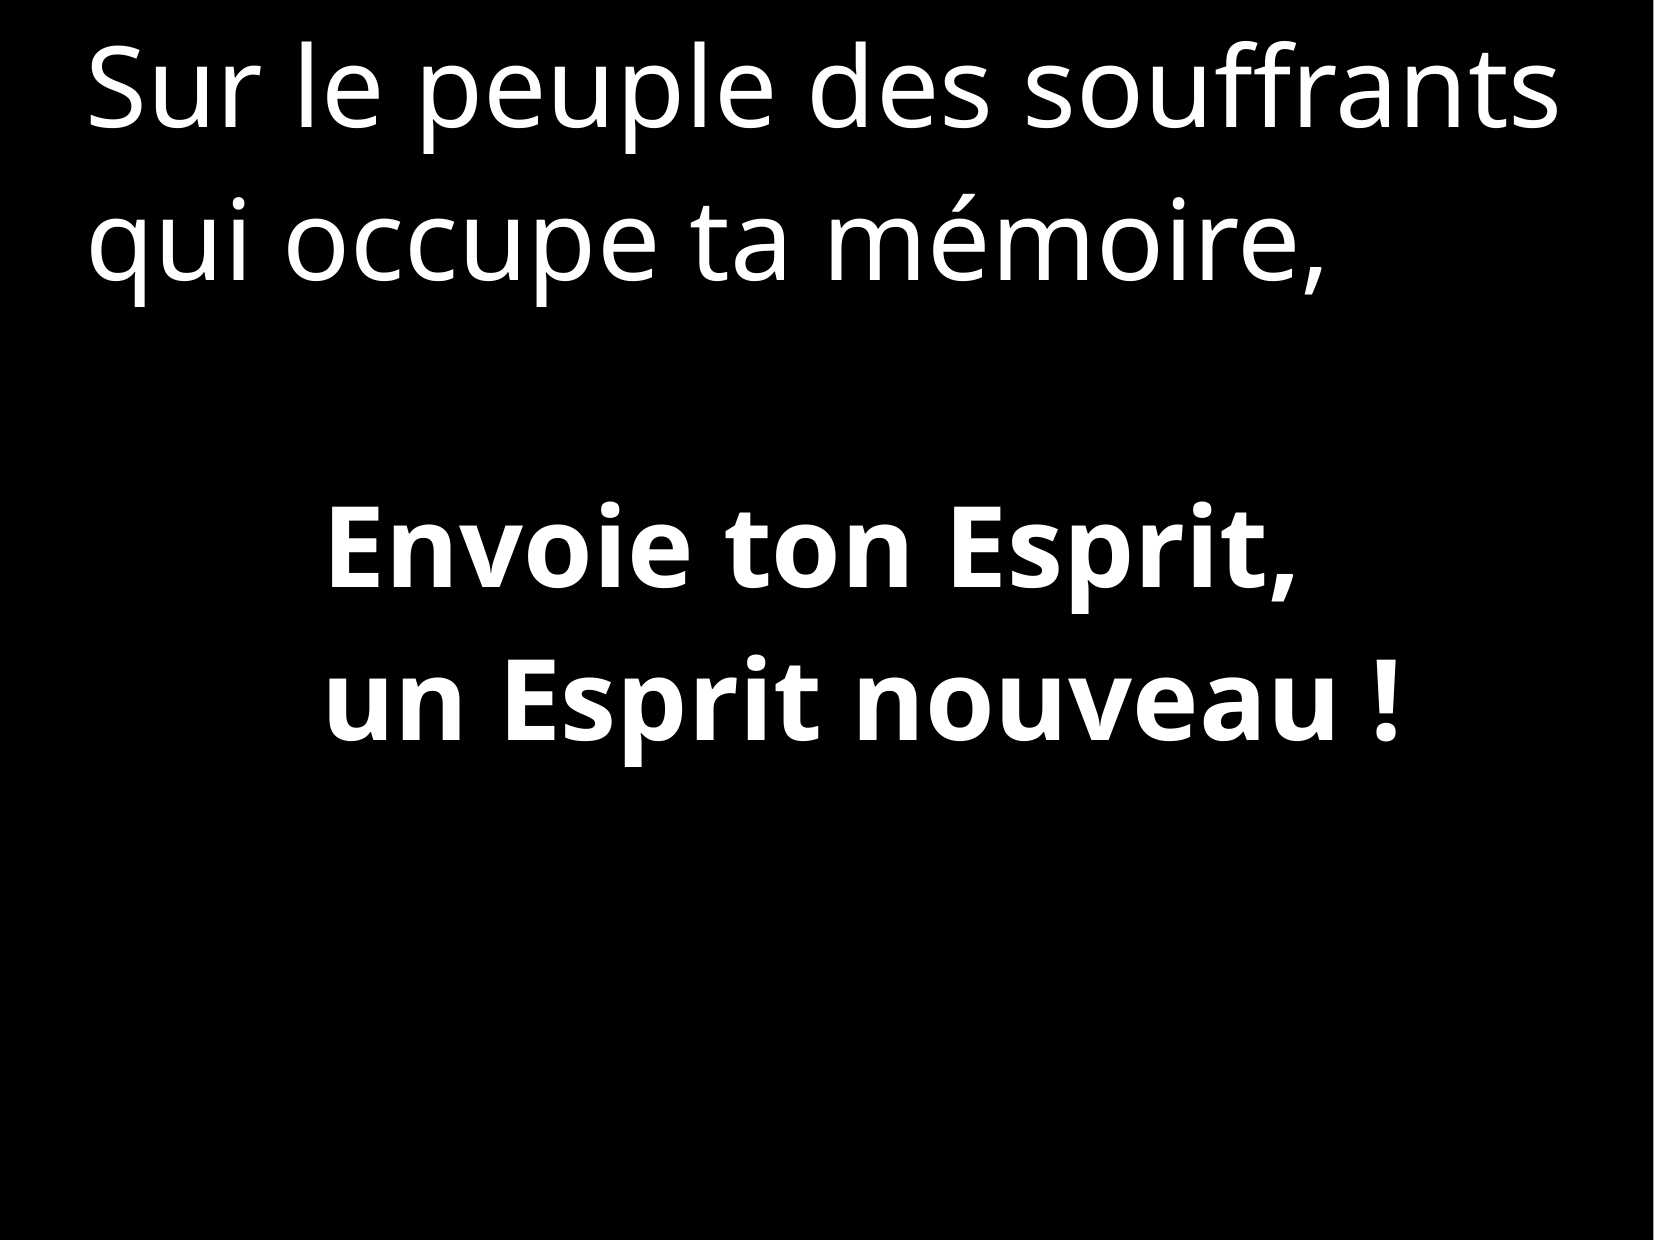

Sur le peuple des souffrants qui occupe ta mémoire,
Envoie ton Esprit,
un Esprit nouveau !